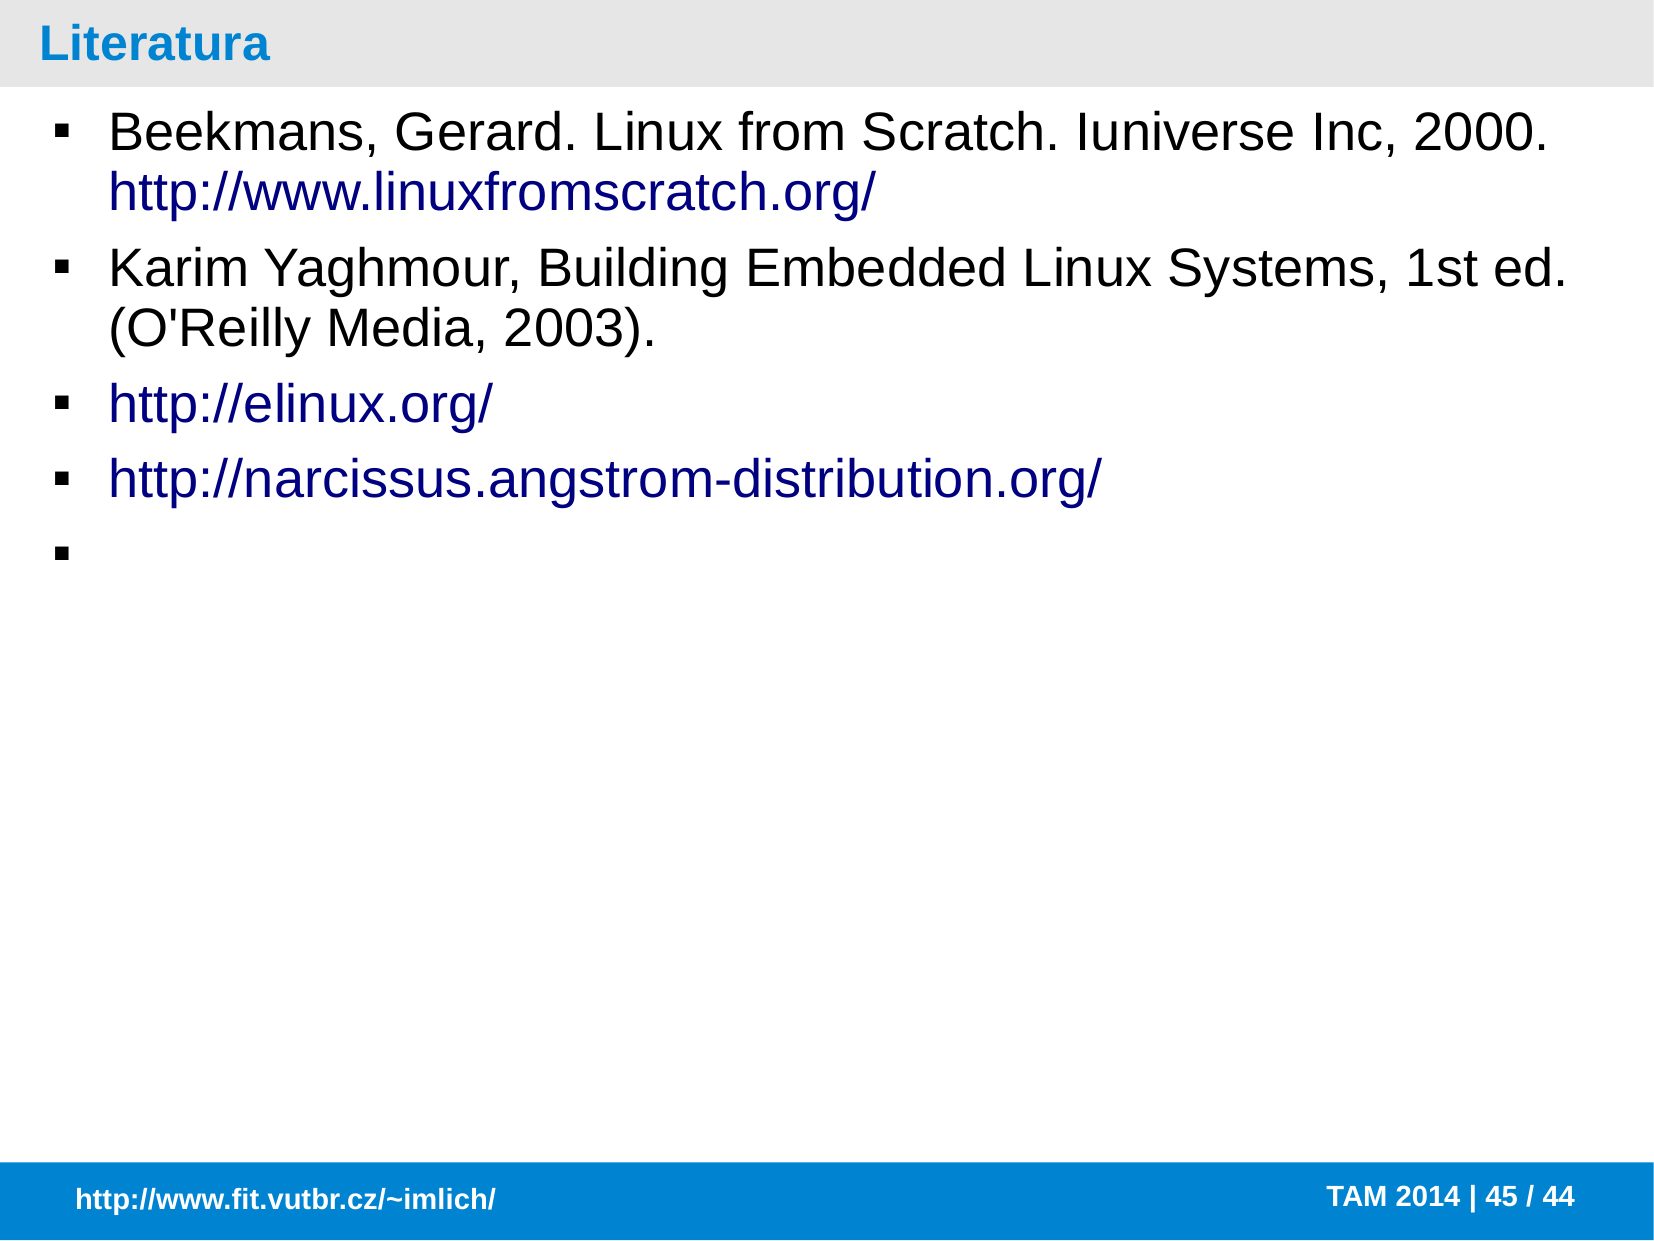

# Literatura
Beekmans, Gerard. Linux from Scratch. Iuniverse Inc, 2000.http://www.linuxfromscratch.org/
Karim Yaghmour, Building Embedded Linux Systems, 1st ed. (O'Reilly Media, 2003).
http://elinux.org/
http://narcissus.angstrom-distribution.org/